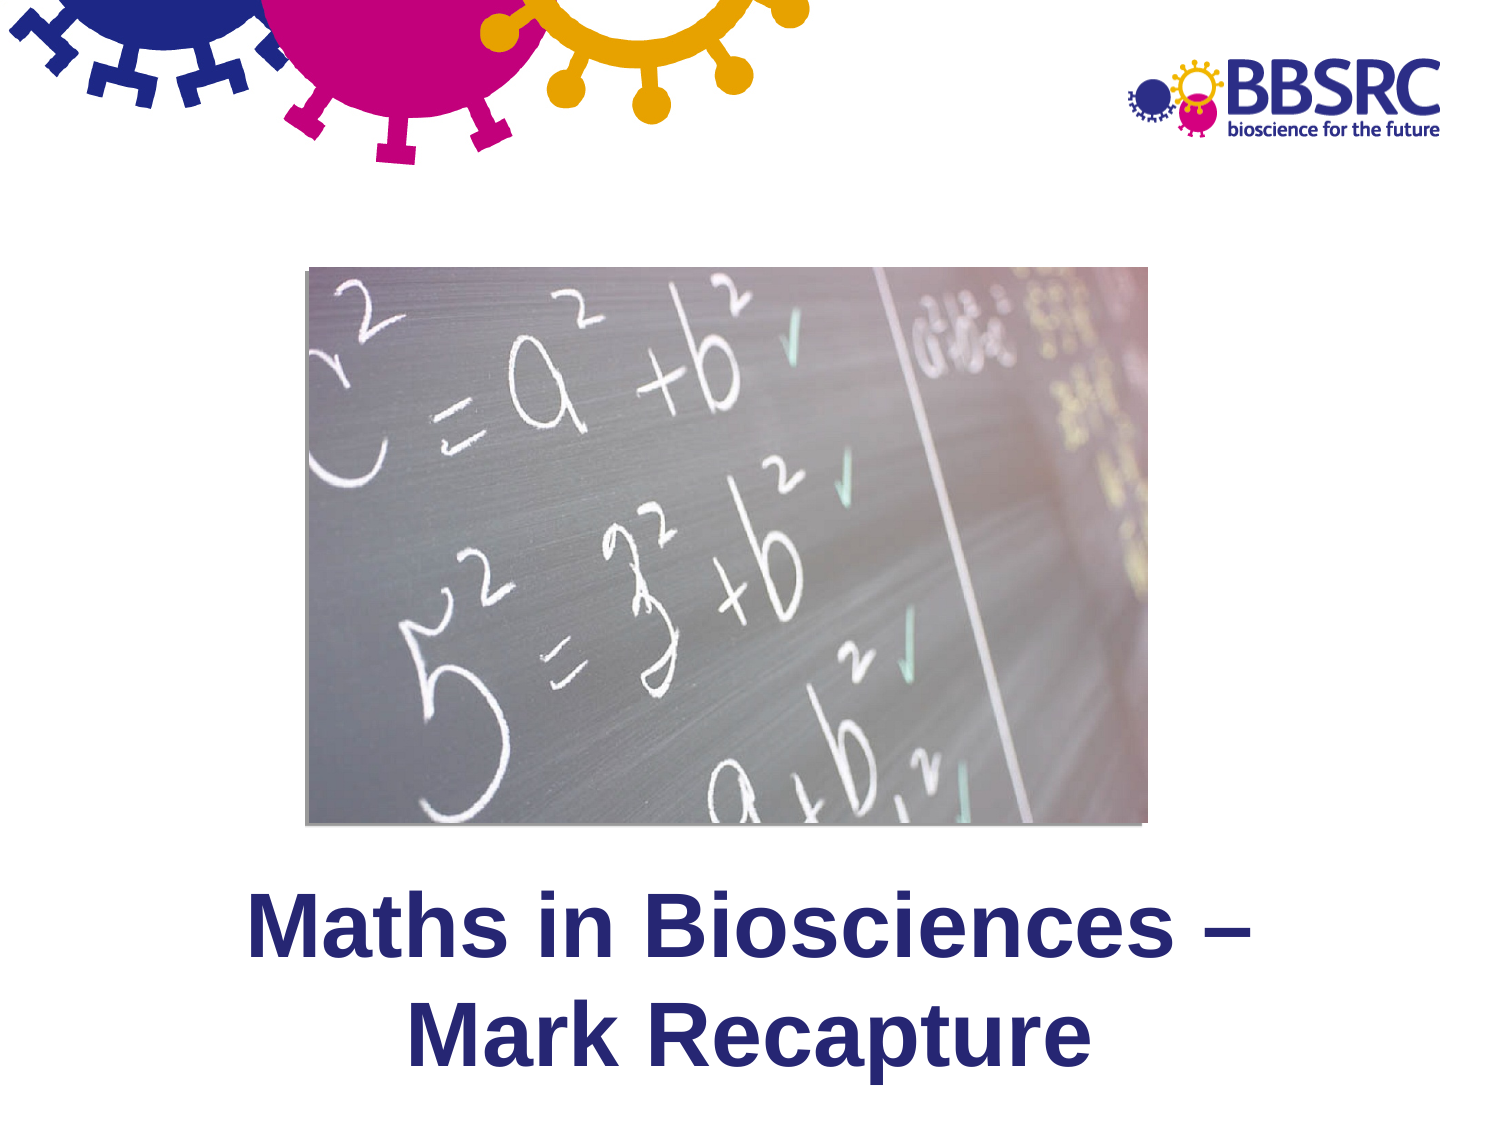

# Maths in Biosciences – Mark Recapture